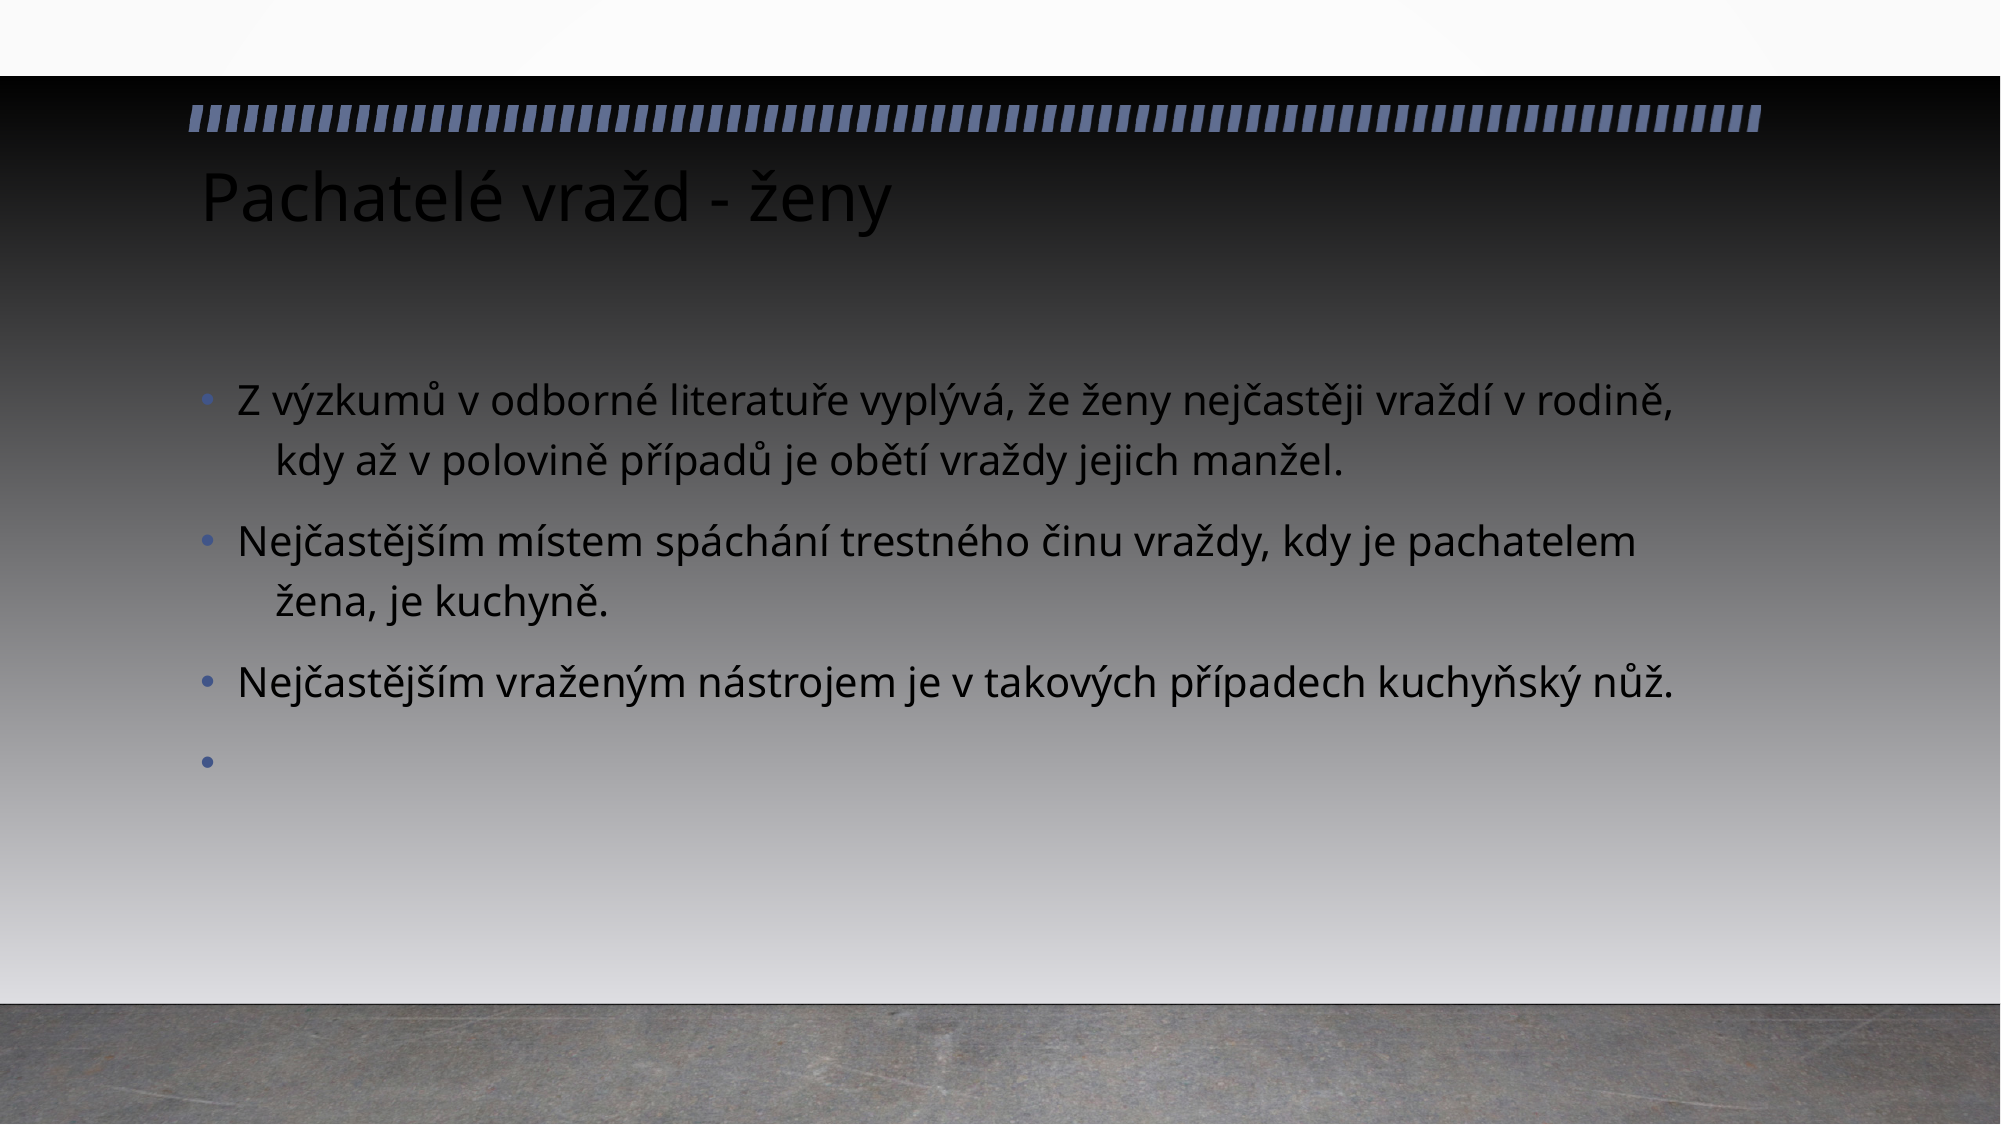

# Pachatelé vražd - ženy
Z výzkumů v odborné literatuře vyplývá, že ženy nejčastěji vraždí v rodině, kdy až v polovině případů je obětí vraždy jejich manžel.
Nejčastějším místem spáchání trestného činu vraždy, kdy je pachatelem žena, je kuchyně.
Nejčastějším vraženým nástrojem je v takových případech kuchyňský nůž.